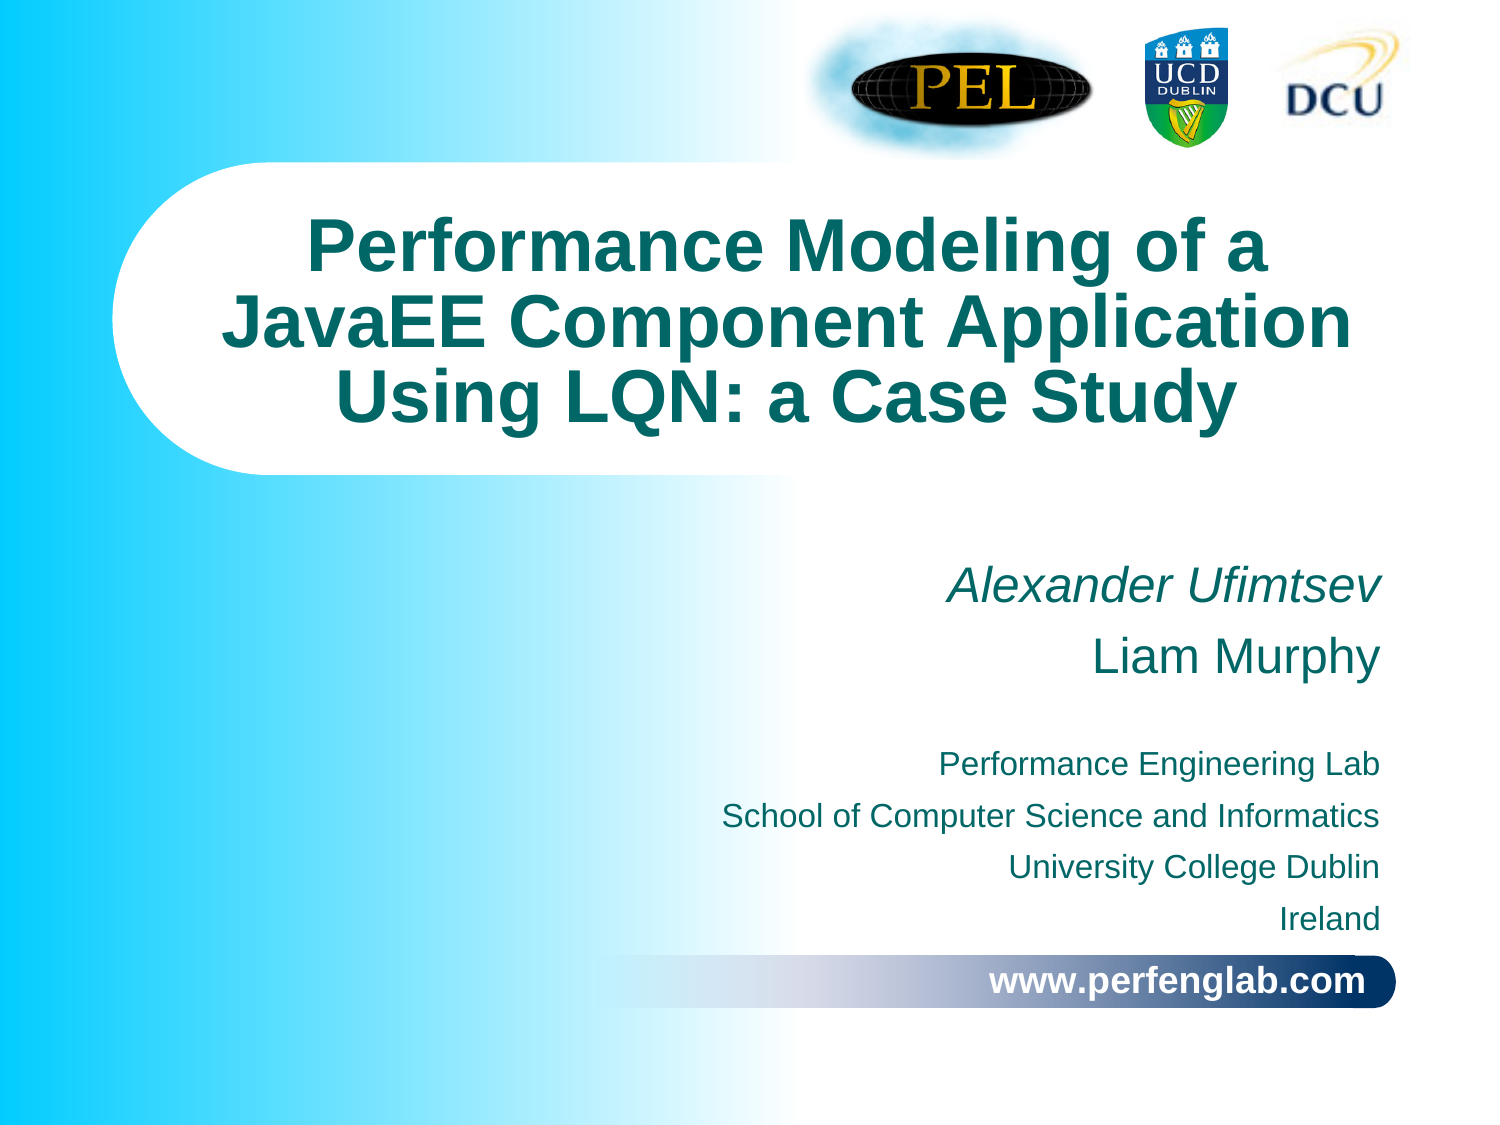

# Performance Modeling of a JavaEE Component Application Using LQN: a Case Study
Alexander Ufimtsev
Liam Murphy
Performance Engineering Lab
School of Computer Science and Informatics
University College Dublin
Ireland